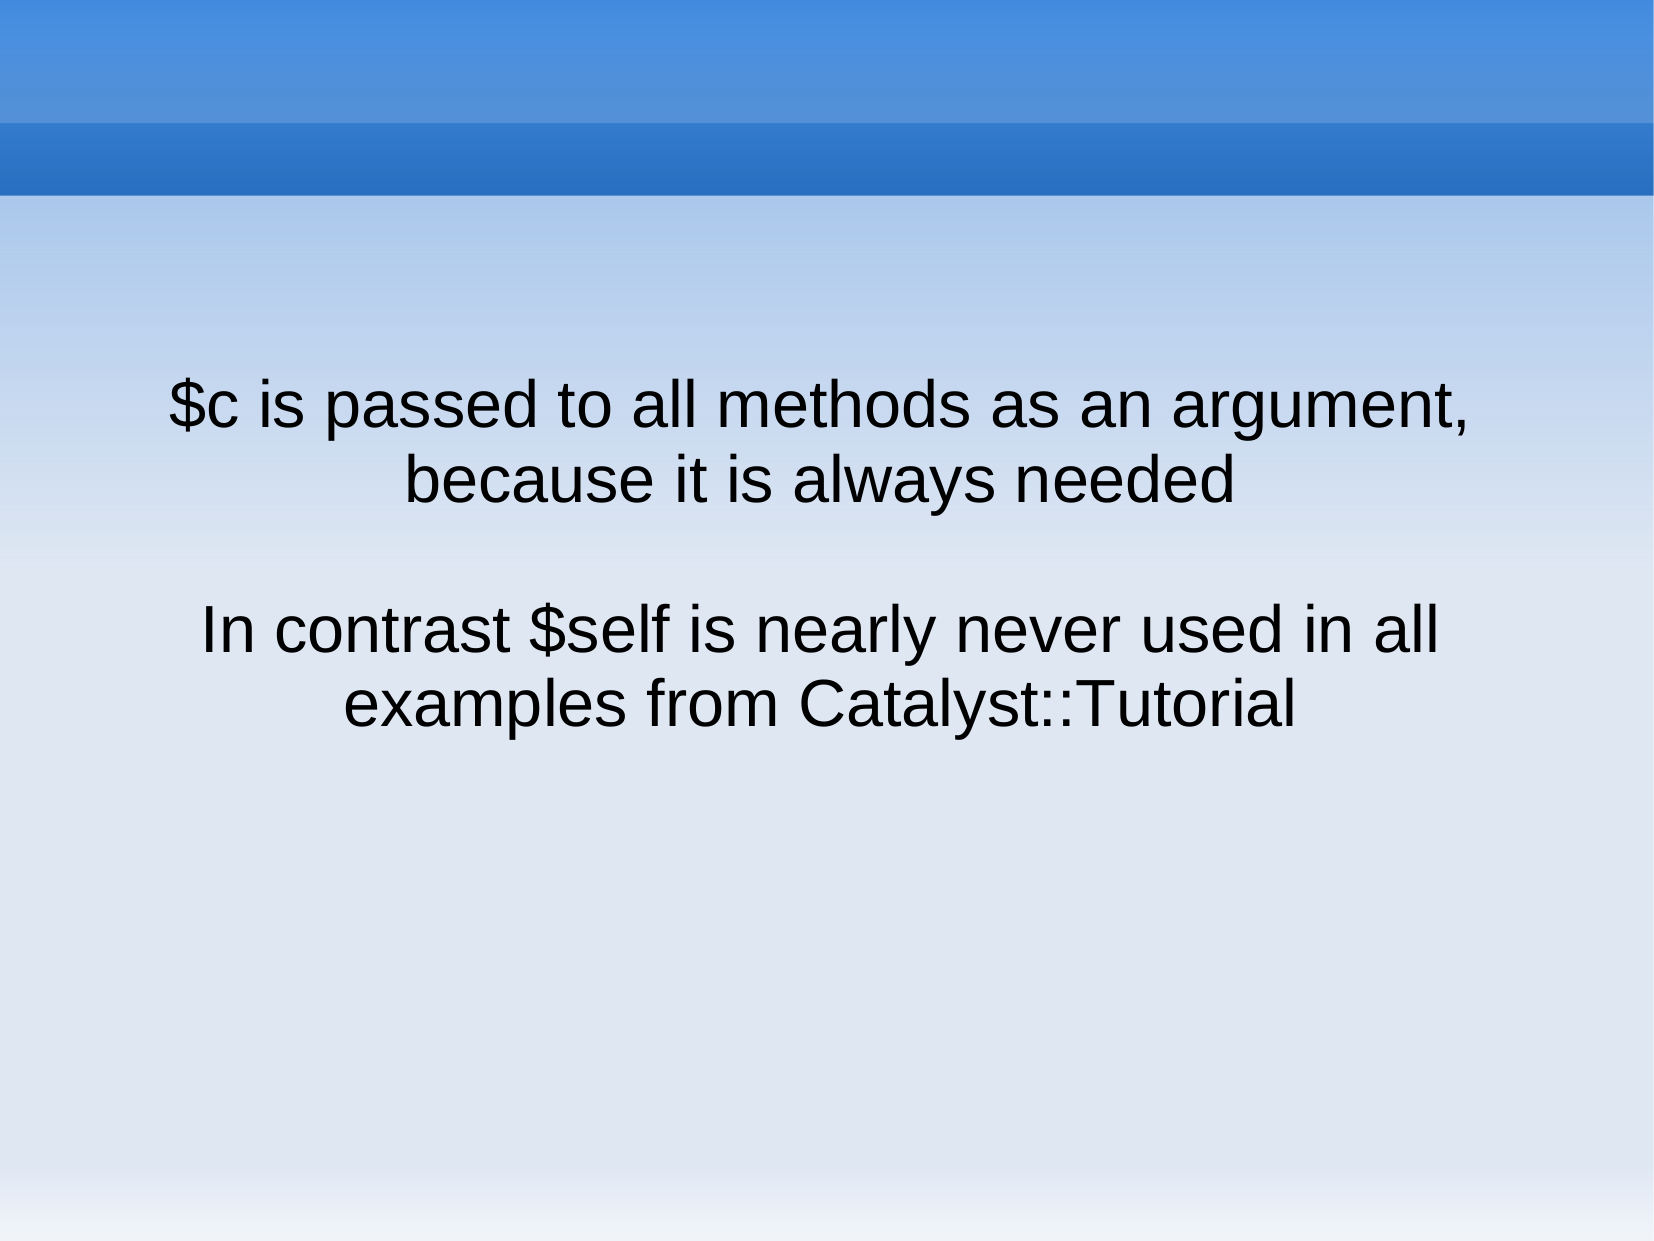

# $c is passed to all methods as an argument, because it is always needed
In contrast $self is nearly never used in all examples from Catalyst::Tutorial